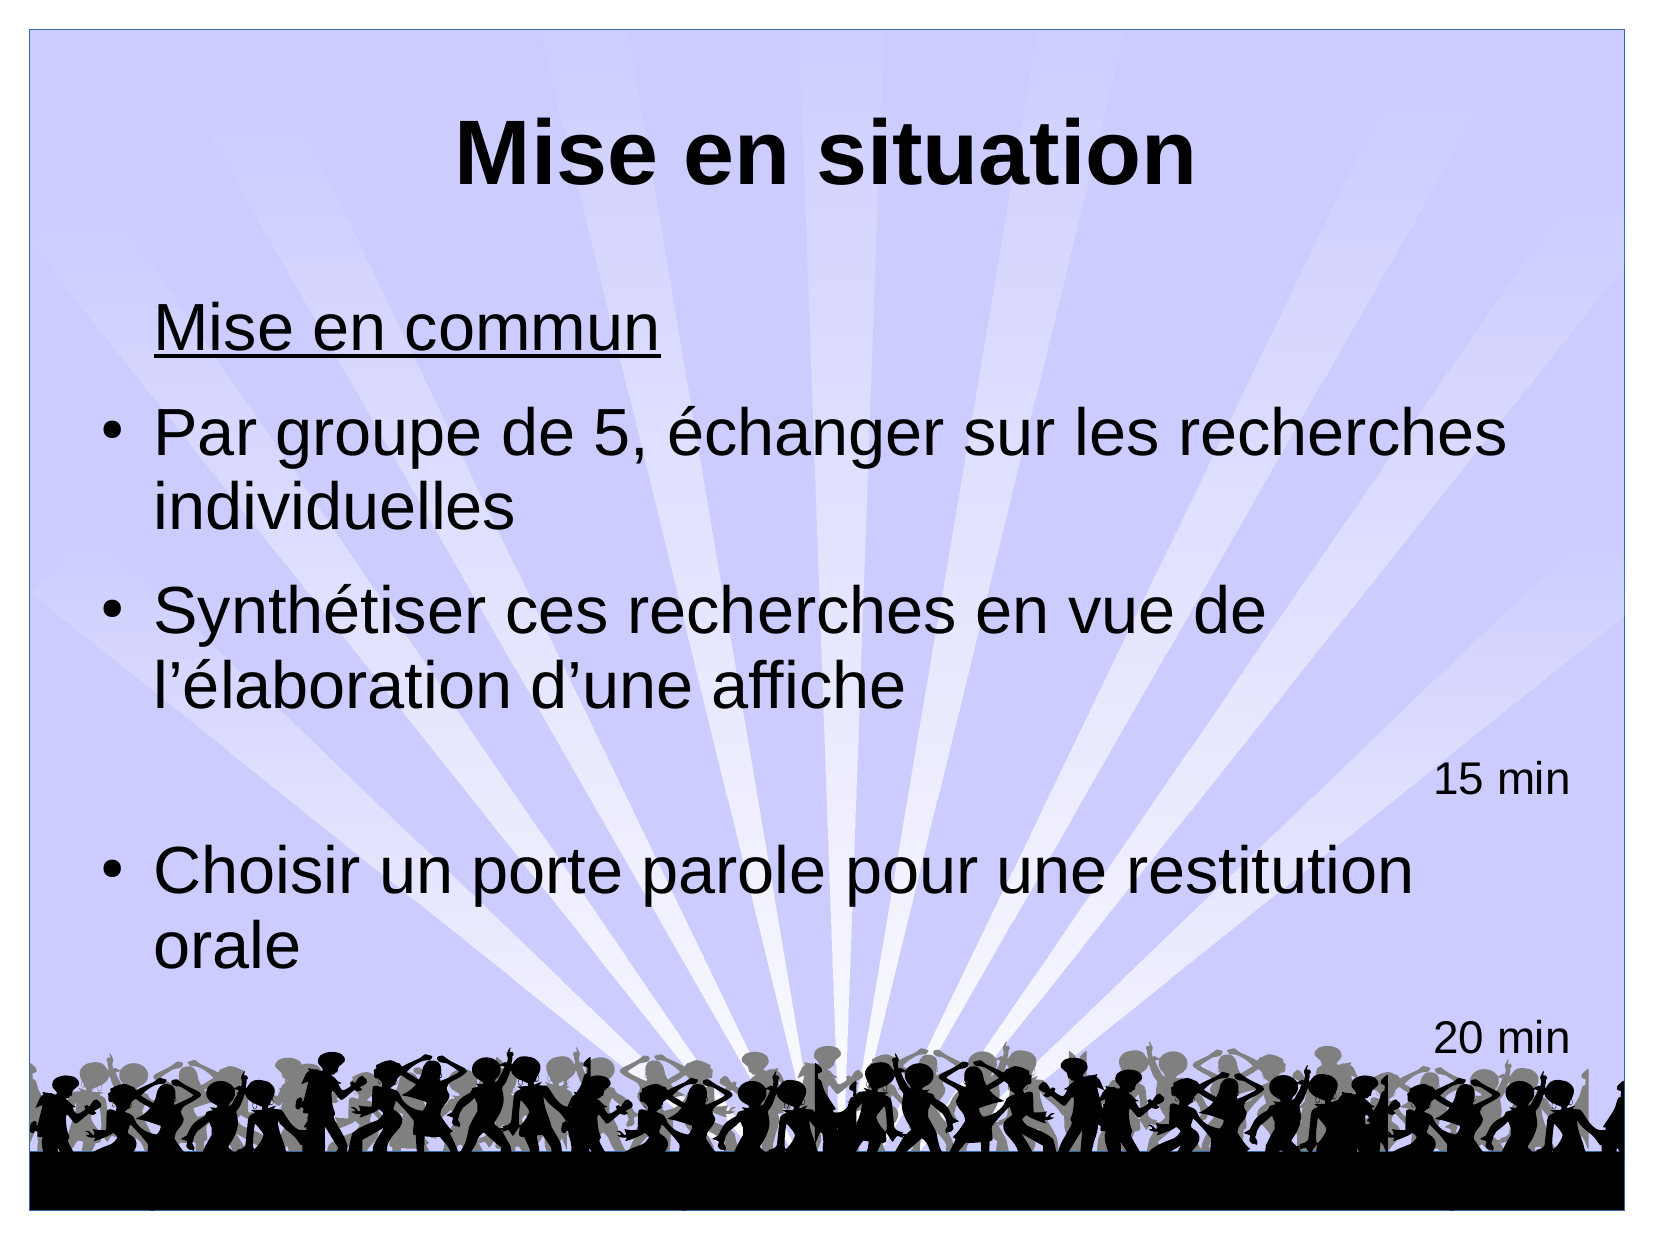

# Mise en situation
Mise en commun
Par groupe de 5, échanger sur les recherches individuelles
Synthétiser ces recherches en vue de l’élaboration d’une affiche
15 min
Choisir un porte parole pour une restitution orale
20 min